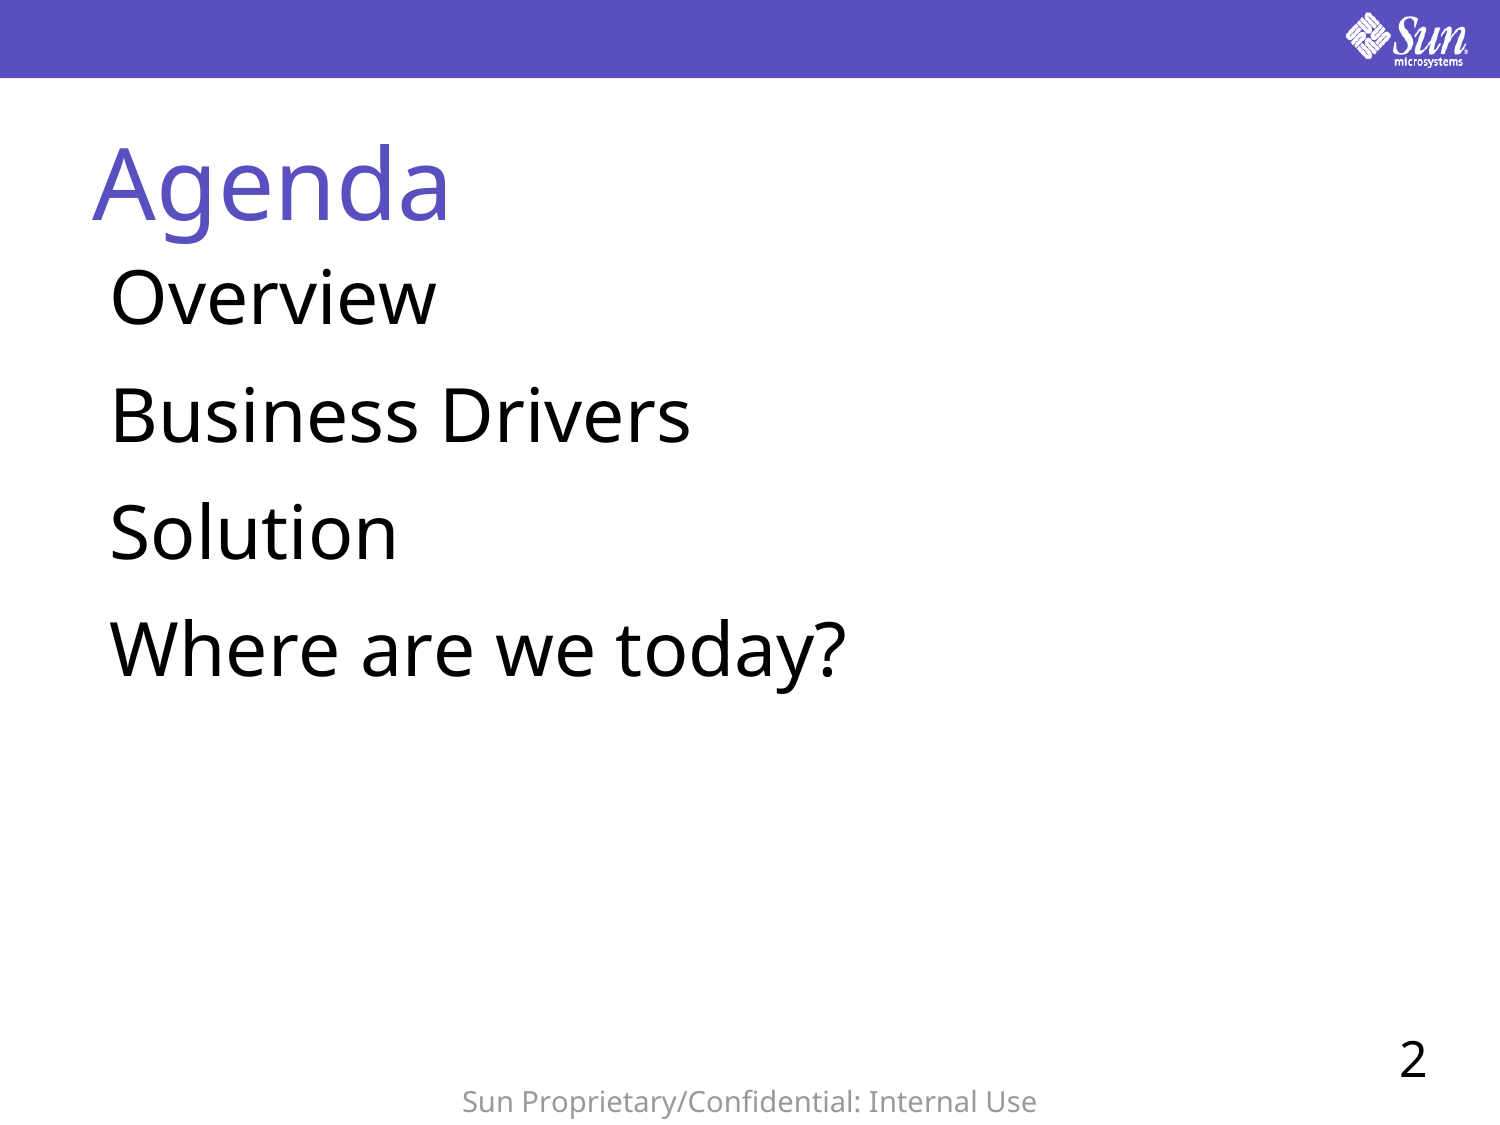

# Agenda
Overview
Business Drivers
Solution
Where are we today?